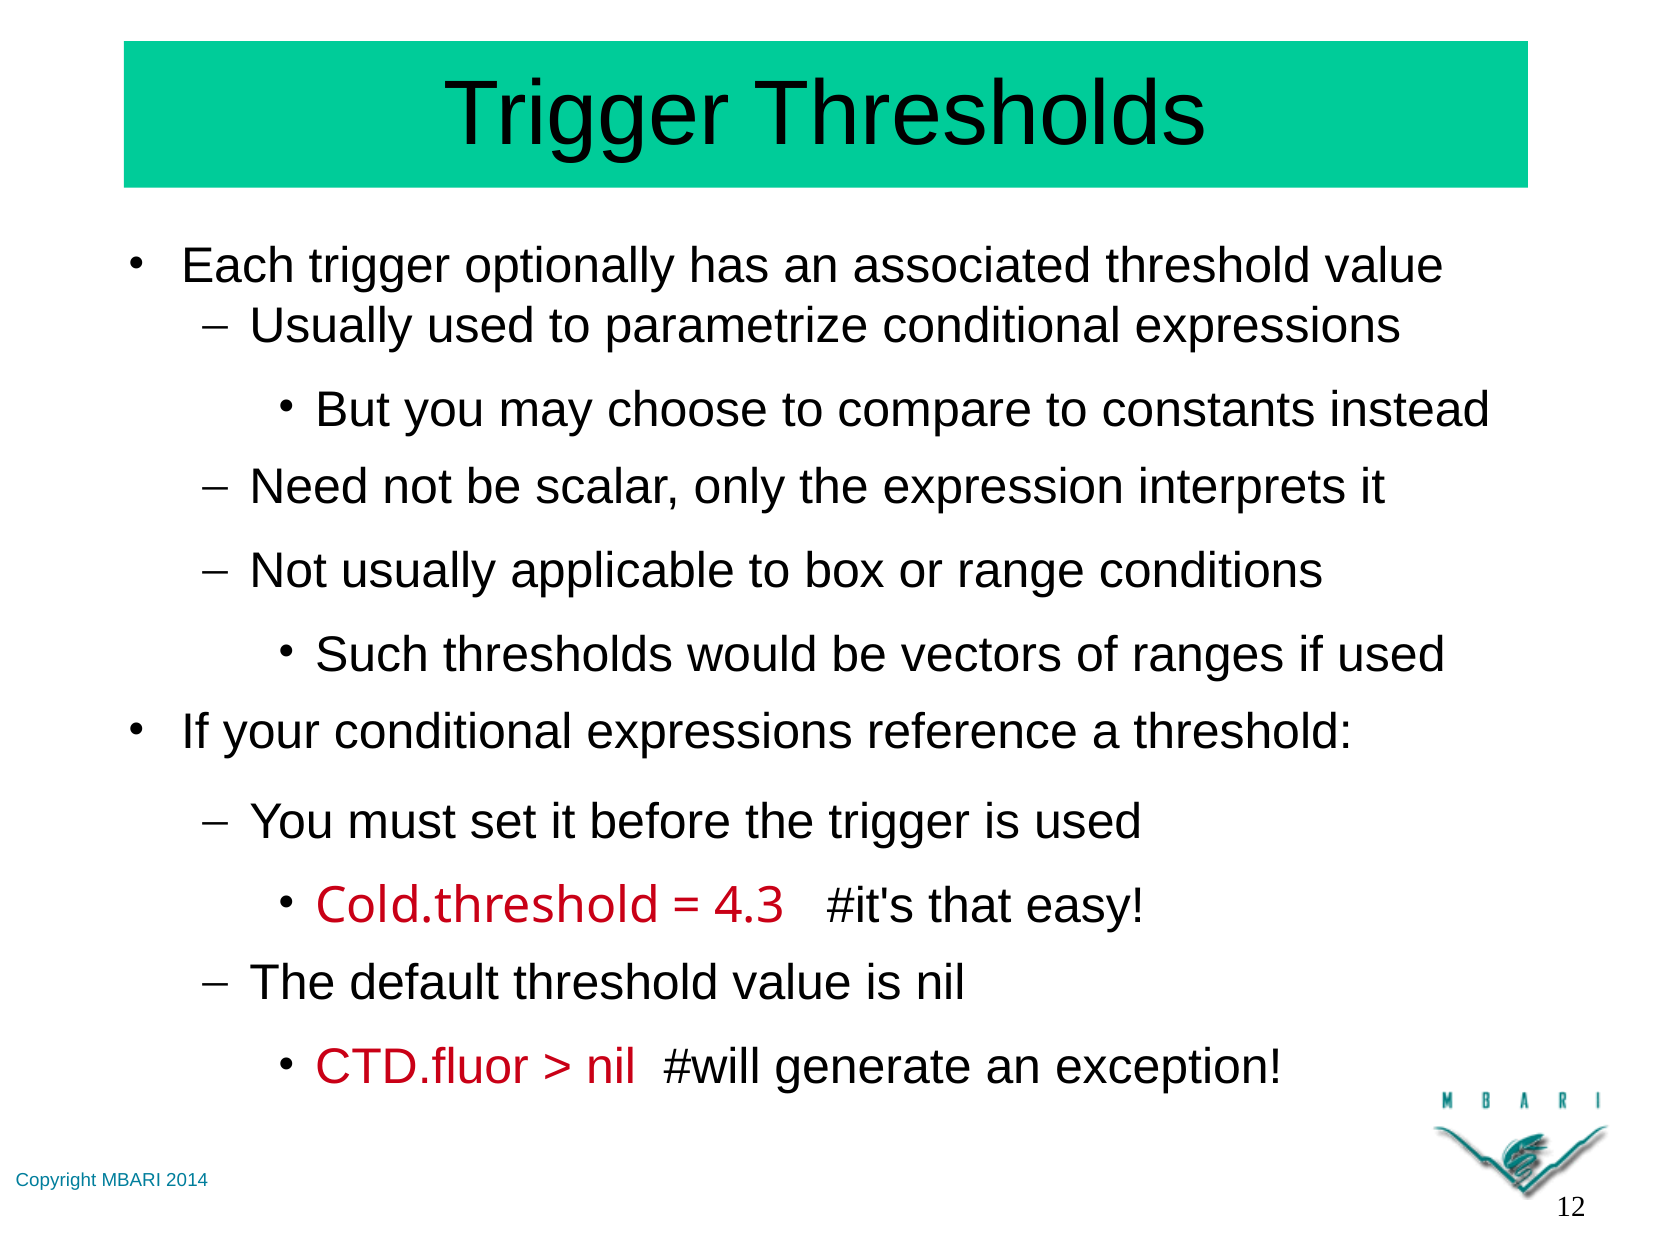

# Trigger Thresholds
Each trigger optionally has an associated threshold value
Usually used to parametrize conditional expressions
But you may choose to compare to constants instead
Need not be scalar, only the expression interprets it
Not usually applicable to box or range conditions
Such thresholds would be vectors of ranges if used
If your conditional expressions reference a threshold:
You must set it before the trigger is used
Cold.threshold = 4.3 #it's that easy!
The default threshold value is nil
CTD.fluor > nil #will generate an exception!